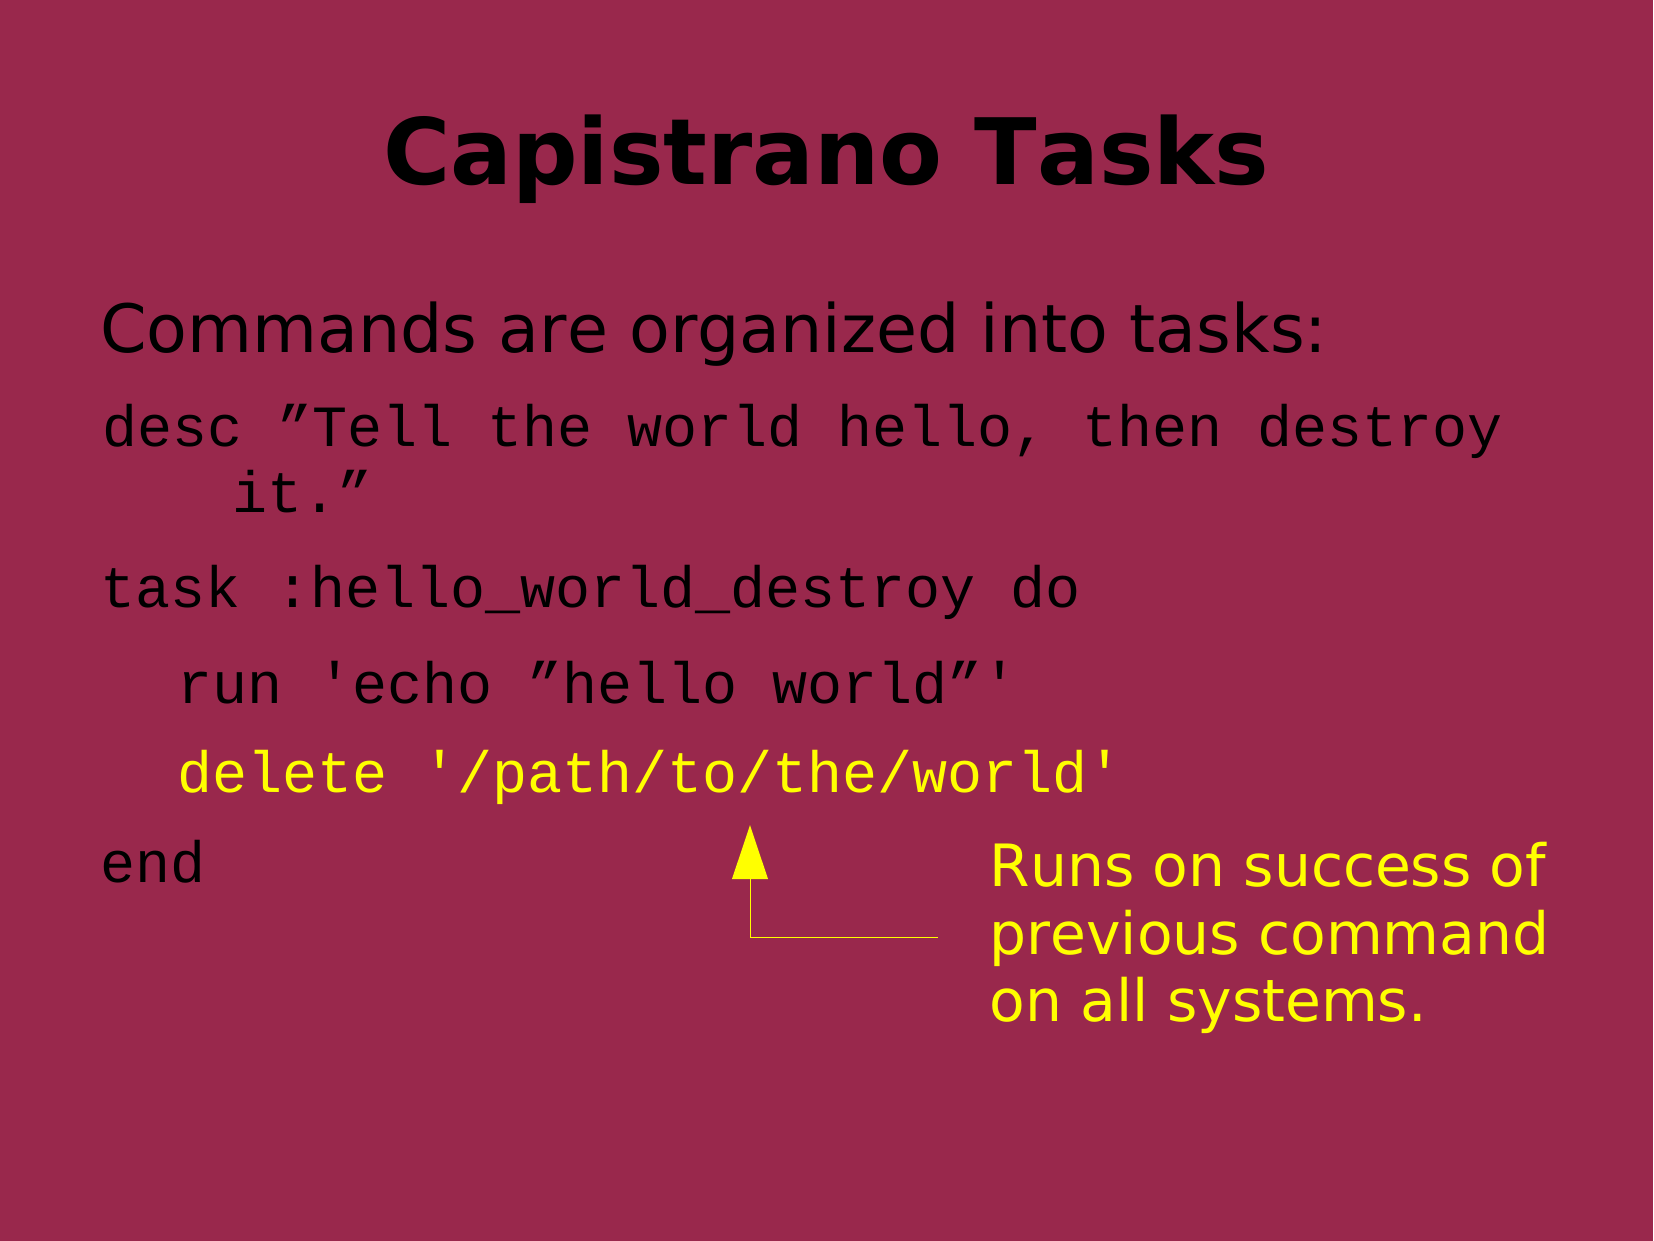

# Capistrano Tasks
Commands are organized into tasks:
desc ”Tell the world hello, then destroy it.”
task :hello_world_destroy do
run 'echo ”hello world”'
delete '/path/to/the/world'
end
Runs on success of previous command on all systems.